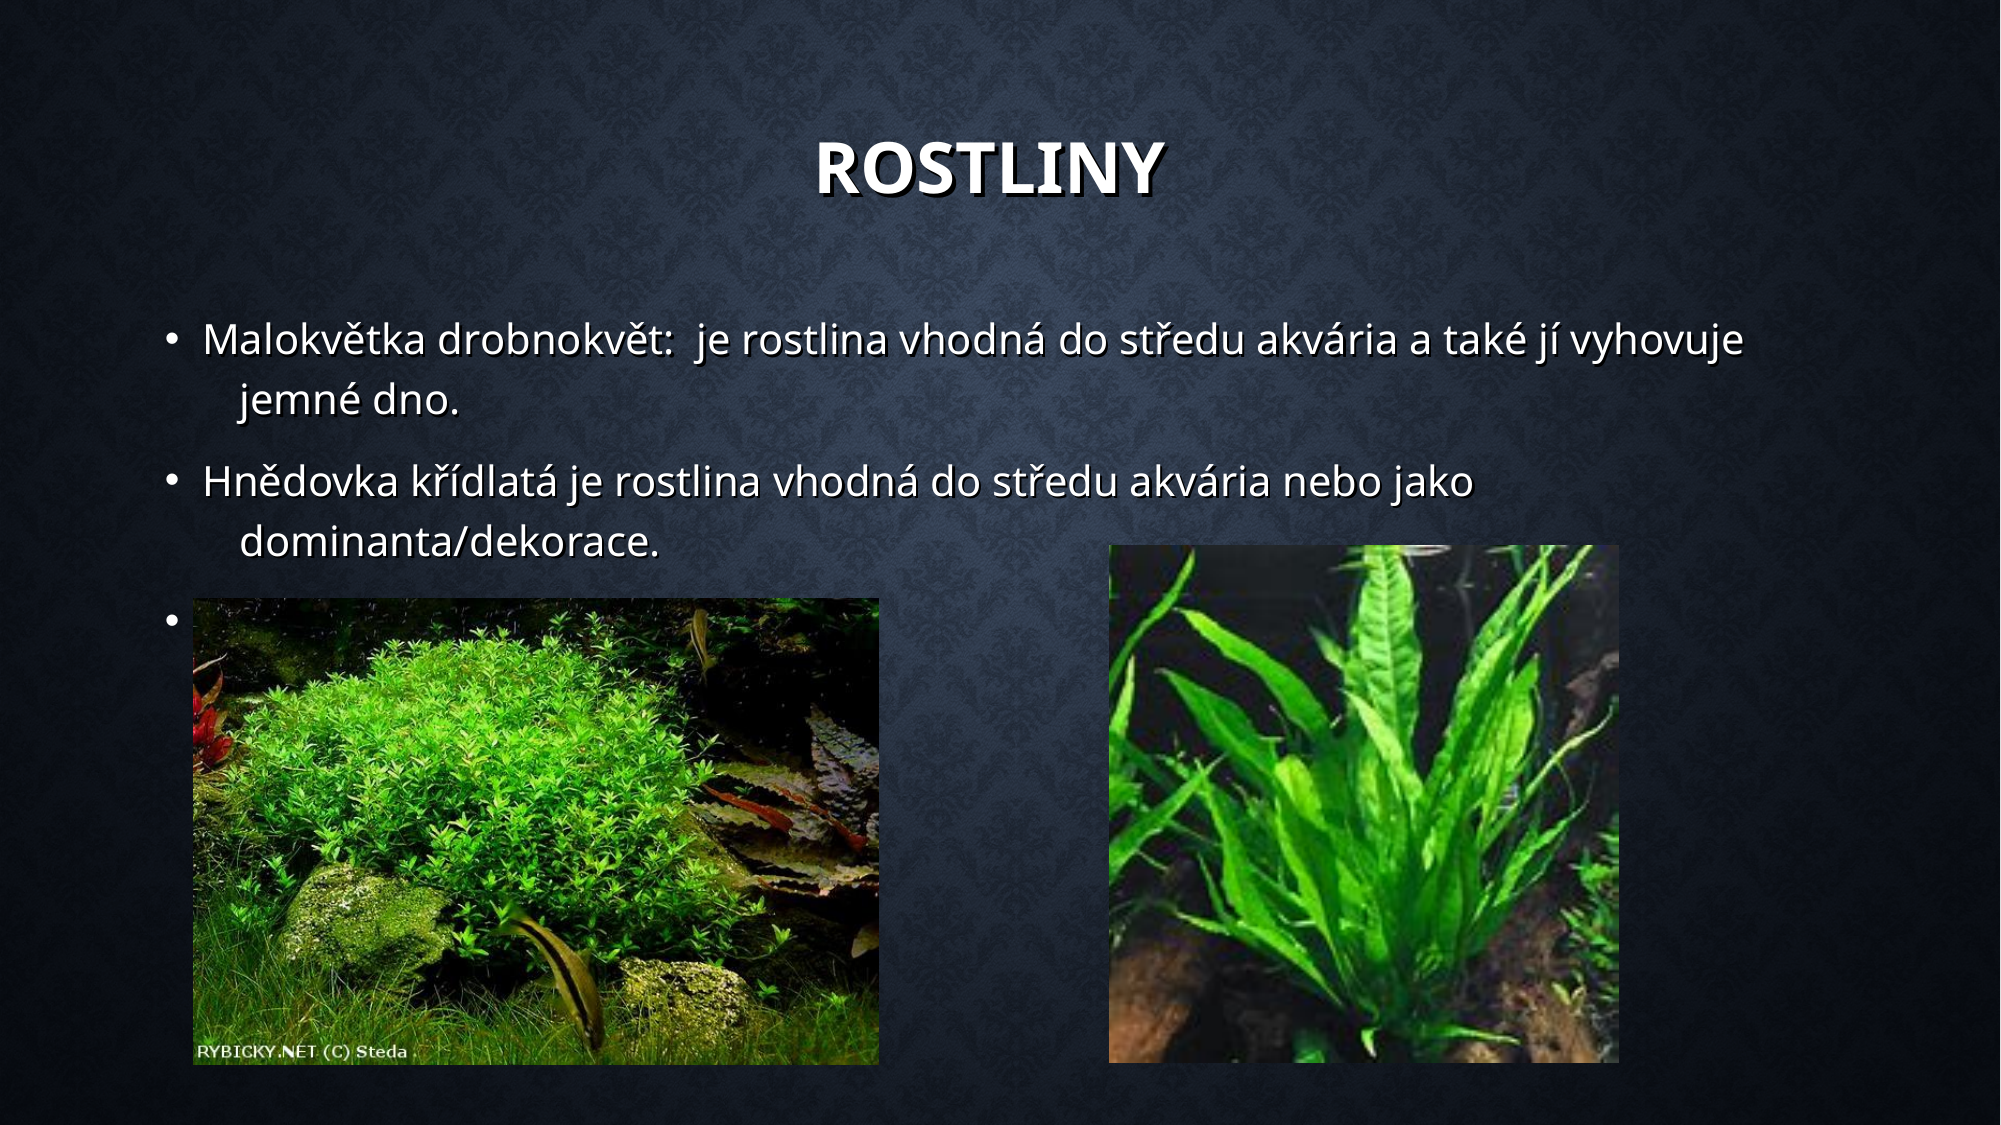

# Rostliny
Malokvětka drobnokvět: je rostlina vhodná do středu akvária a také jí vyhovuje jemné dno.
Hnědovka křídlatá je rostlina vhodná do středu akvária nebo jako dominanta/dekorace.